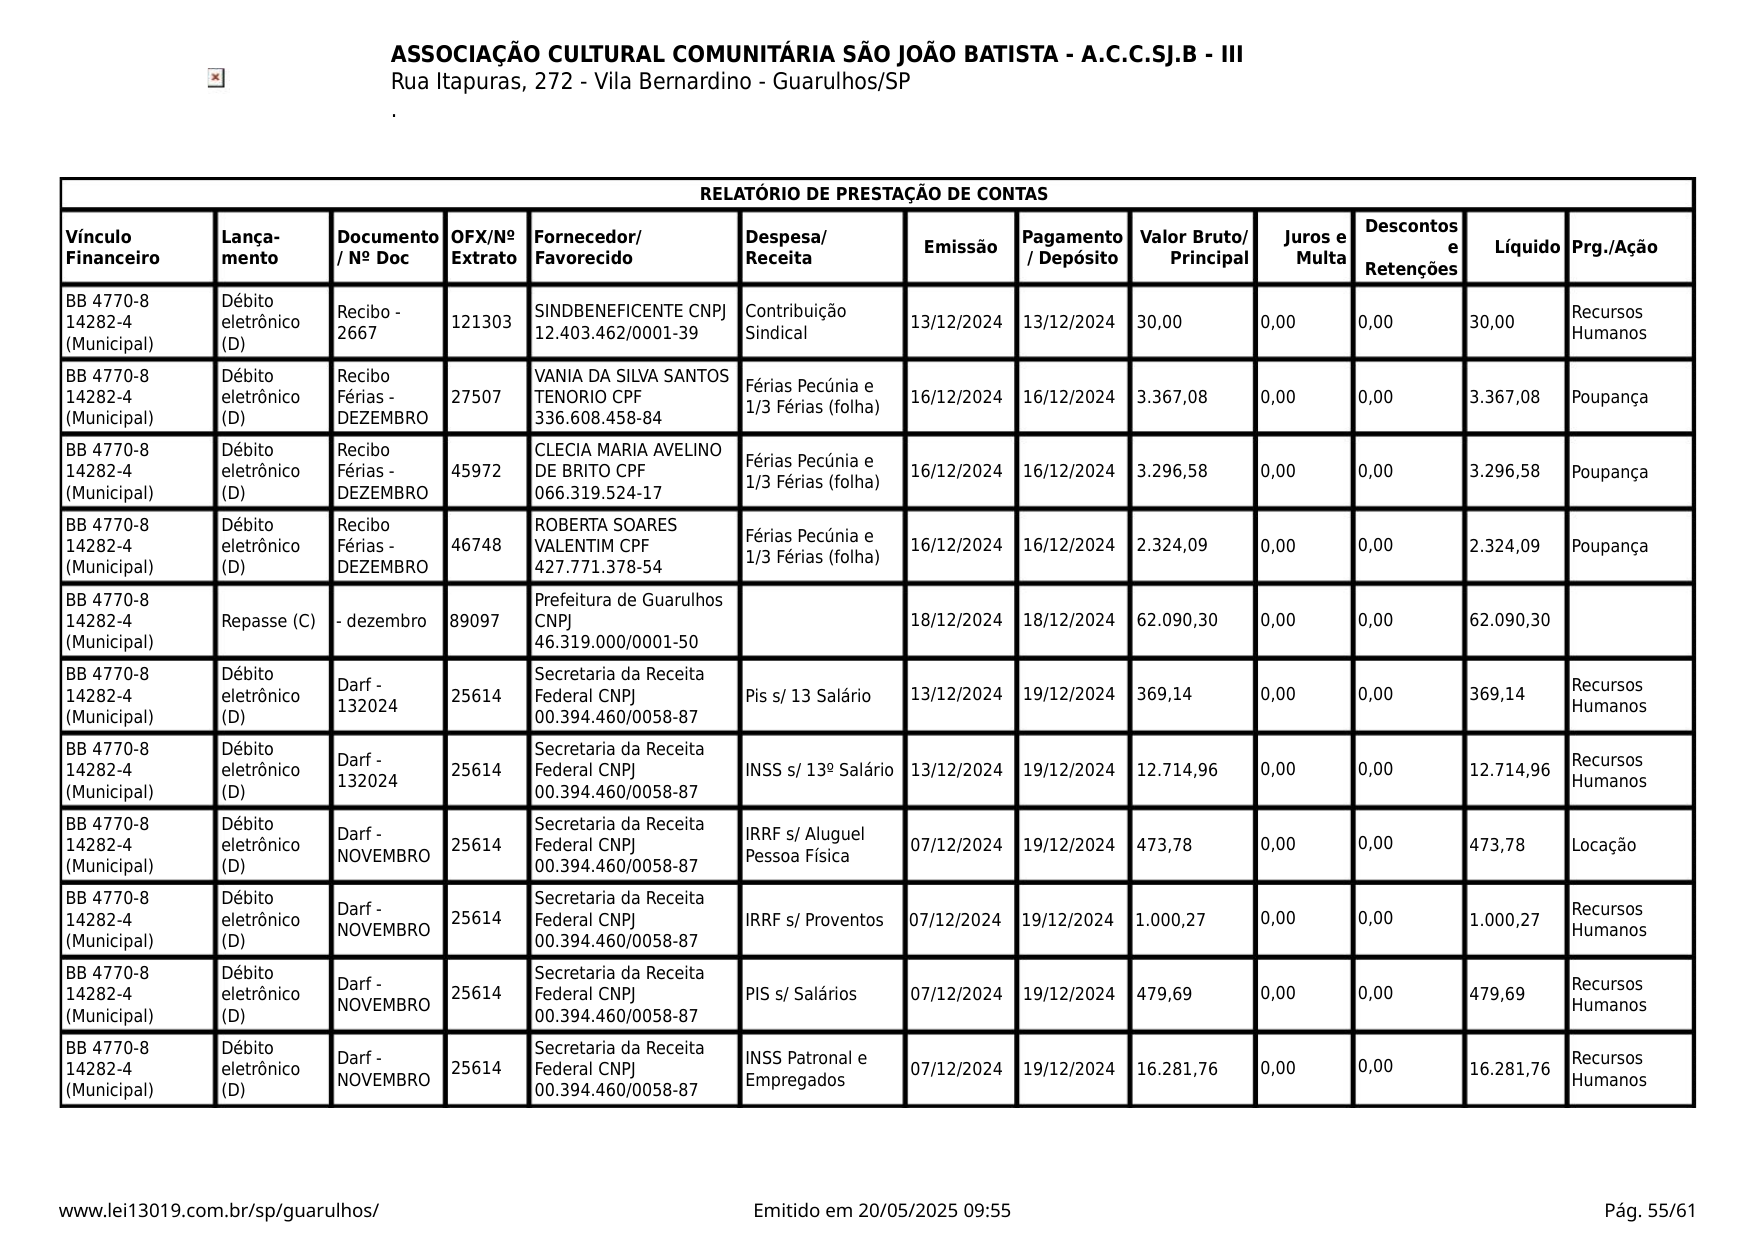

ASSOCIAÇÃO CULTURAL COMUNITÁRIA SÃO JOÃO BATISTA - A.C.C.SJ.B - III
Rua Itapuras, 272 - Vila Bernardino - Guarulhos/SP
.
RELATÓRIO DE PRESTAÇÃO DE CONTAS
Descontos
e
Retenções
Vínculo
Financeiro
Lança-
mento
Documento OFX/Nº Fornecedor/
Despesa/
Receita
Pagamento Valor Bruto/
/ Depósito Principal
Juros e
Multa
Emissão
Líquido Prg./Ação
/ Nº Doc
Extrato Favorecido
BB 4770-8
14282-4
(Municipal)
Débito
eletrônico
(D)
Recibo -
2667
SINDBENEFICENTE CNPJ Contribuição
Recursos
Humanos
121303
27507
45972
46748
13/12/2024 13/12/2024 30,00
16/12/2024 16/12/2024 3.367,08
16/12/2024 16/12/2024 3.296,58
16/12/2024 16/12/2024 2.324,09
18/12/2024 18/12/2024 62.090,30
13/12/2024 19/12/2024 369,14
0,00
0,00
0,00
0,00
0,00
0,00
0,00
0,00
0,00
0,00
0,00
0,00
30,00
12.403.462/0001-39
Sindical
BB 4770-8
14282-4
(Municipal)
Débito
eletrônico
(D)
Recibo
Férias -
DEZEMBRO
VANIA DA SILVA SANTOS
TENORIO CPF
336.608.458-84
Férias Pecúnia e
1/3 Férias (folha)
0,00
0,00
0,00
0,00
0,00
0,00
0,00
0,00
0,00
0,00
3.367,08
3.296,58
2.324,09
62.090,30
369,14
Poupança
BB 4770-8
14282-4
(Municipal)
Débito
eletrônico
(D)
Recibo
Férias -
DEZEMBRO
CLECIA MARIA AVELINO
DE BRITO CPF
066.319.524-17
Férias Pecúnia e
1/3 Férias (folha)
Poupança
Poupança
BB 4770-8
14282-4
(Municipal)
Débito
eletrônico
(D)
Recibo
Férias -
DEZEMBRO
ROBERTA SOARES
VALENTIM CPF
427.771.378-54
Férias Pecúnia e
1/3 Férias (folha)
BB 4770-8
14282-4
(Municipal)
Prefeitura de Guarulhos
CNPJ
46.319.000/0001-50
Repasse (C) - dezembro 89097
BB 4770-8
14282-4
(Municipal)
Débito
eletrônico
(D)
Secretaria da Receita
Federal CNPJ
Darf -
132024
Recursos
Humanos
25614
25614
25614
25614
25614
25614
Pis s/ 13 Salário
00.394.460/0058-87
BB 4770-8
14282-4
(Municipal)
Débito
eletrônico
(D)
Secretaria da Receita
Federal CNPJ
00.394.460/0058-87
Darf -
132024
Recursos
Humanos
INSS s/ 13º Salário 13/12/2024 19/12/2024 12.714,96
IRRF s/ Aluguel
12.714,96
473,78
BB 4770-8
14282-4
(Municipal)
Débito
eletrônico
(D)
Secretaria da Receita
Federal CNPJ
00.394.460/0058-87
Darf -
NOVEMBRO
07/12/2024 19/12/2024 473,78
Locação
Pessoa Física
BB 4770-8
14282-4
(Municipal)
Débito
eletrônico
(D)
Secretaria da Receita
Federal CNPJ
Darf -
NOVEMBRO
Recursos
Humanos
IRRF s/ Proventos 07/12/2024 19/12/2024 1.000,27
1.000,27
479,69
00.394.460/0058-87
BB 4770-8
14282-4
(Municipal)
Débito
eletrônico
(D)
Secretaria da Receita
Federal CNPJ
Darf -
NOVEMBRO
Recursos
Humanos
PIS s/ Salários
07/12/2024 19/12/2024 479,69
07/12/2024 19/12/2024 16.281,76
00.394.460/0058-87
BB 4770-8
14282-4
(Municipal)
Débito
eletrônico
(D)
Secretaria da Receita
Federal CNPJ
00.394.460/0058-87
Darf -
NOVEMBRO
INSS Patronal e
Empregados
Recursos
Humanos
16.281,76
www.lei13019.com.br/sp/guarulhos/
Emitido em 20/05/2025 09:55
Pág. 55/61